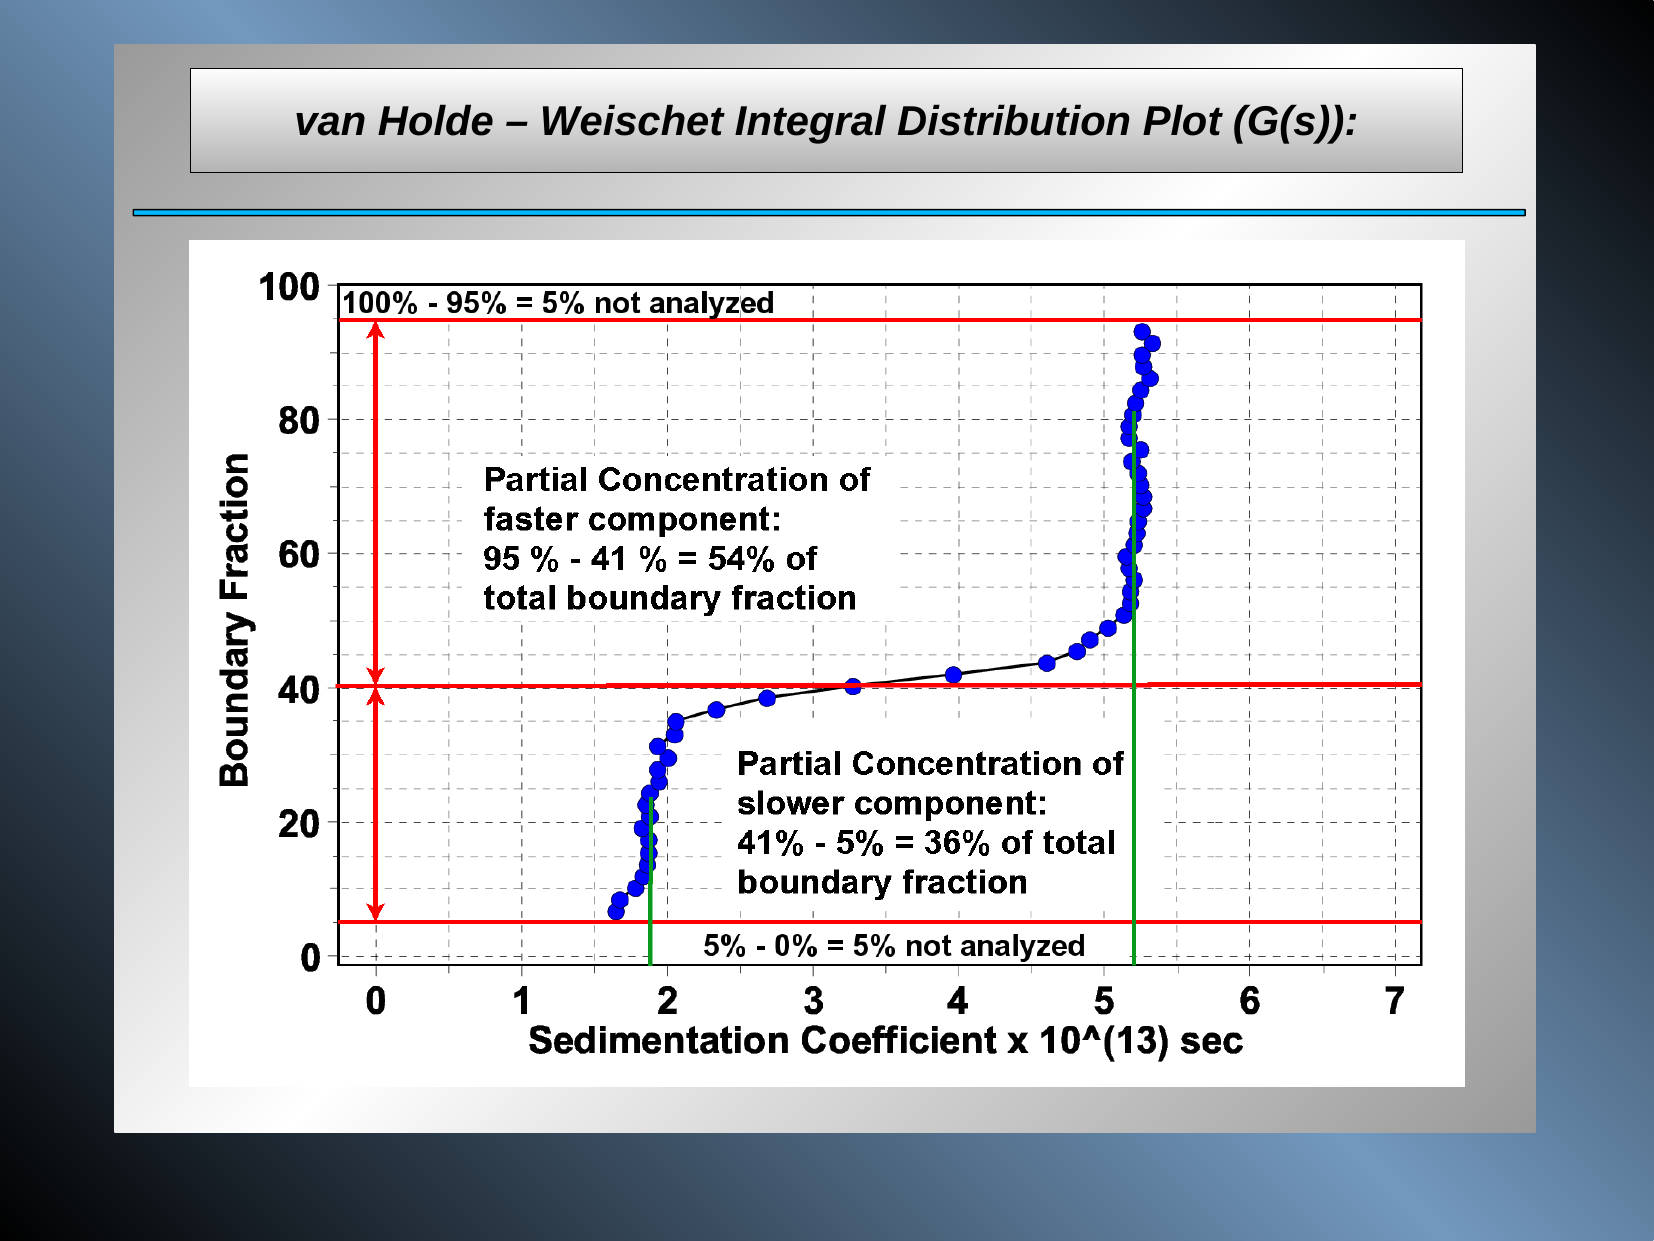

van Holde – Weischet Integral Distribution Plot (G(s)):